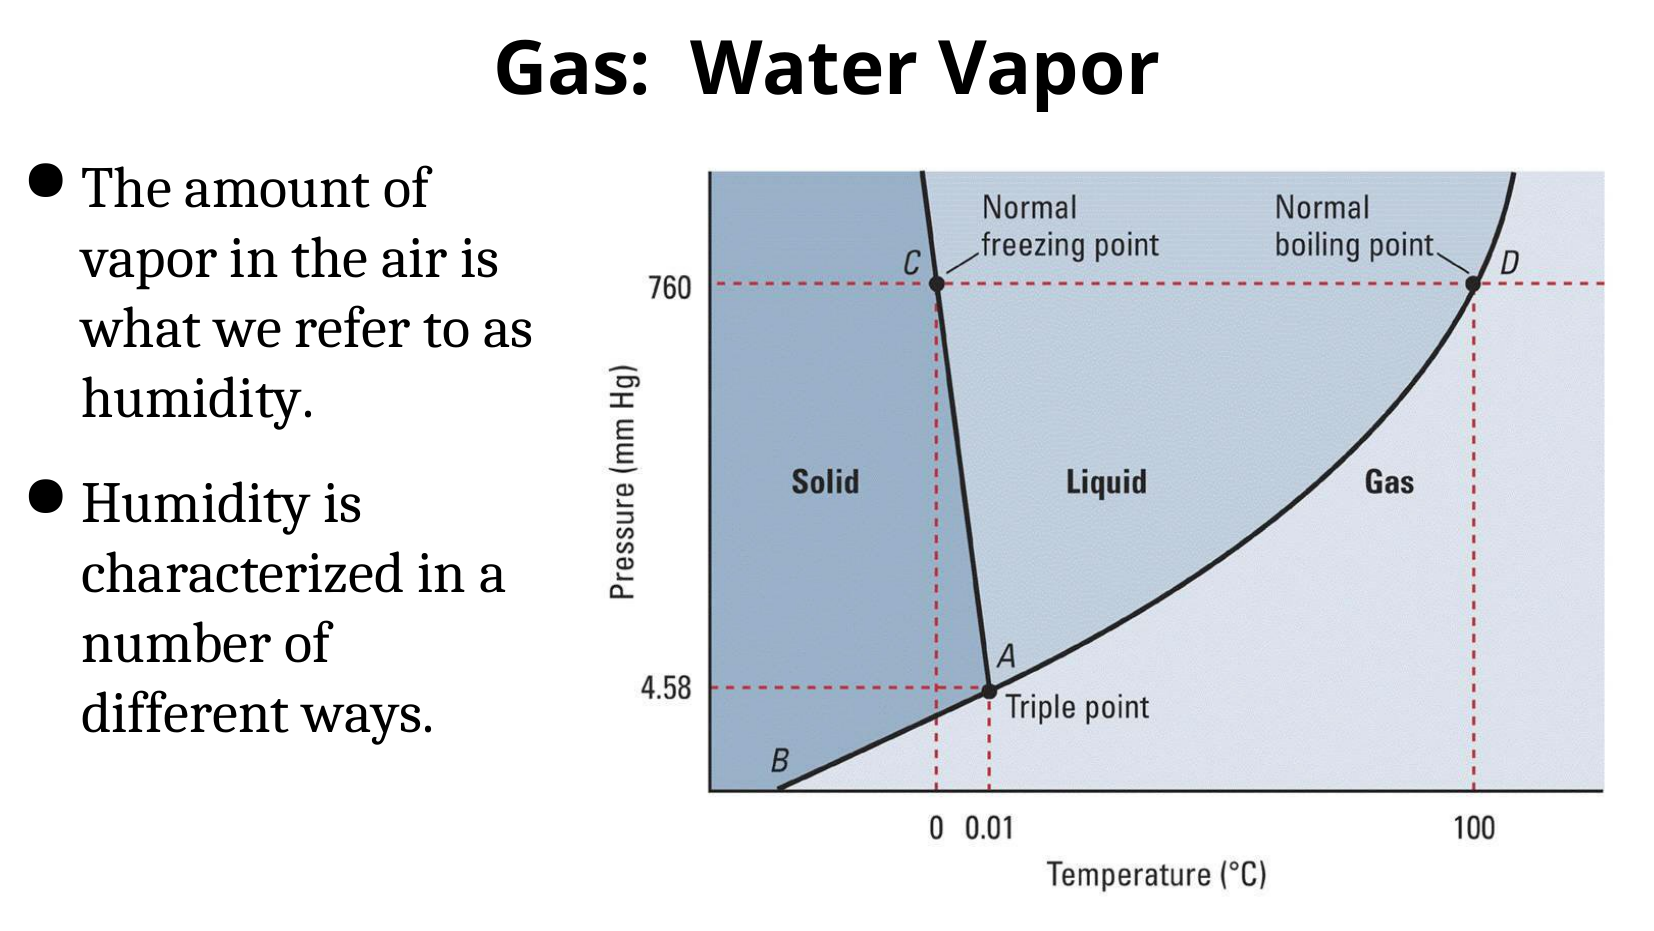

# Gas: Water Vapor
 The amount of vapor in the air is what we refer to as humidity.
 Humidity is characterized in a number of different ways.